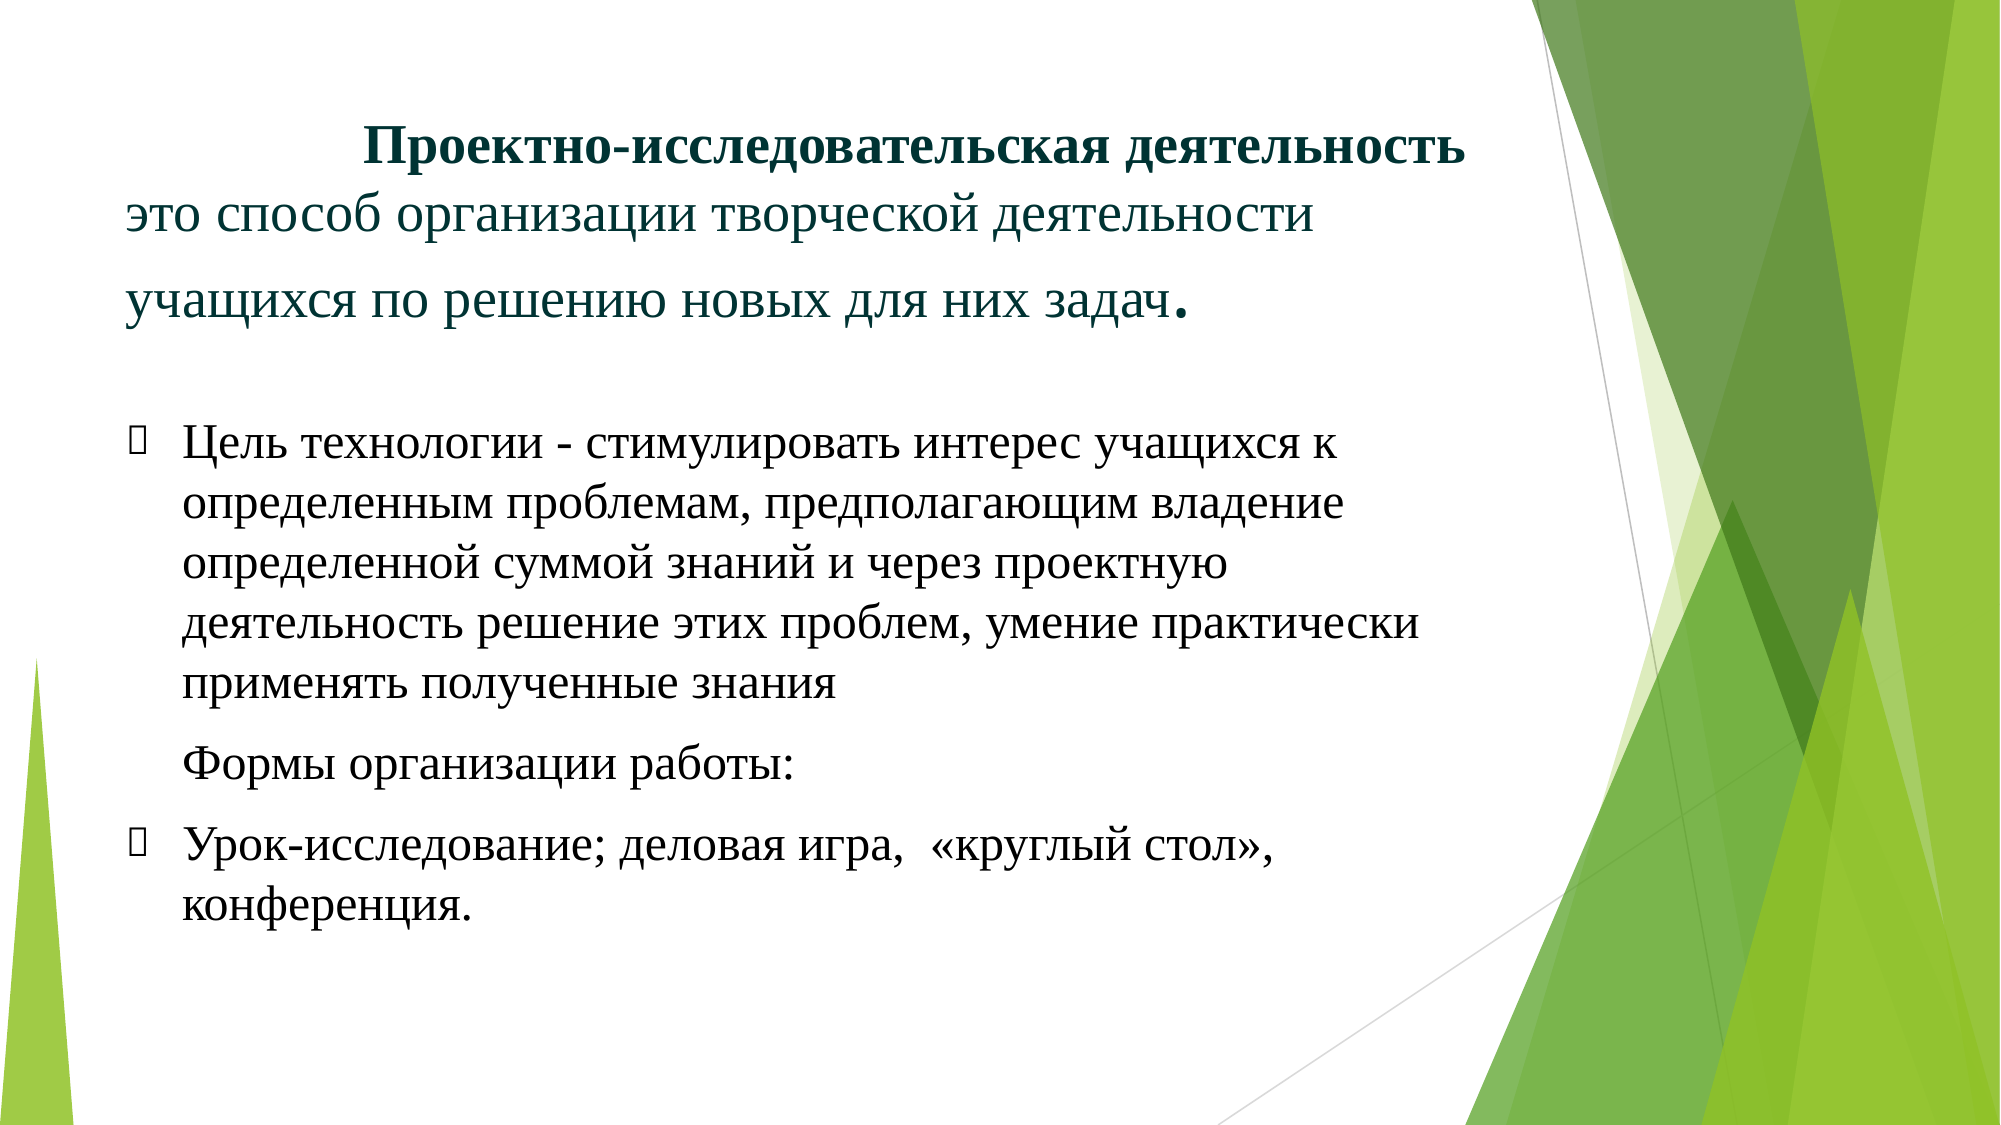

# Проектно-исследовательская деятельность это способ организации творческой деятельности учащихся по решению новых для них задач.
Цель технологии - стимулировать интерес учащихся к определенным проблемам, предполагающим владение определенной суммой знаний и через проектную деятельность решение этих проблем, умение практически применять полученные знания
Формы организации работы:
Урок-исследование; деловая игра, «круглый стол», конференция.